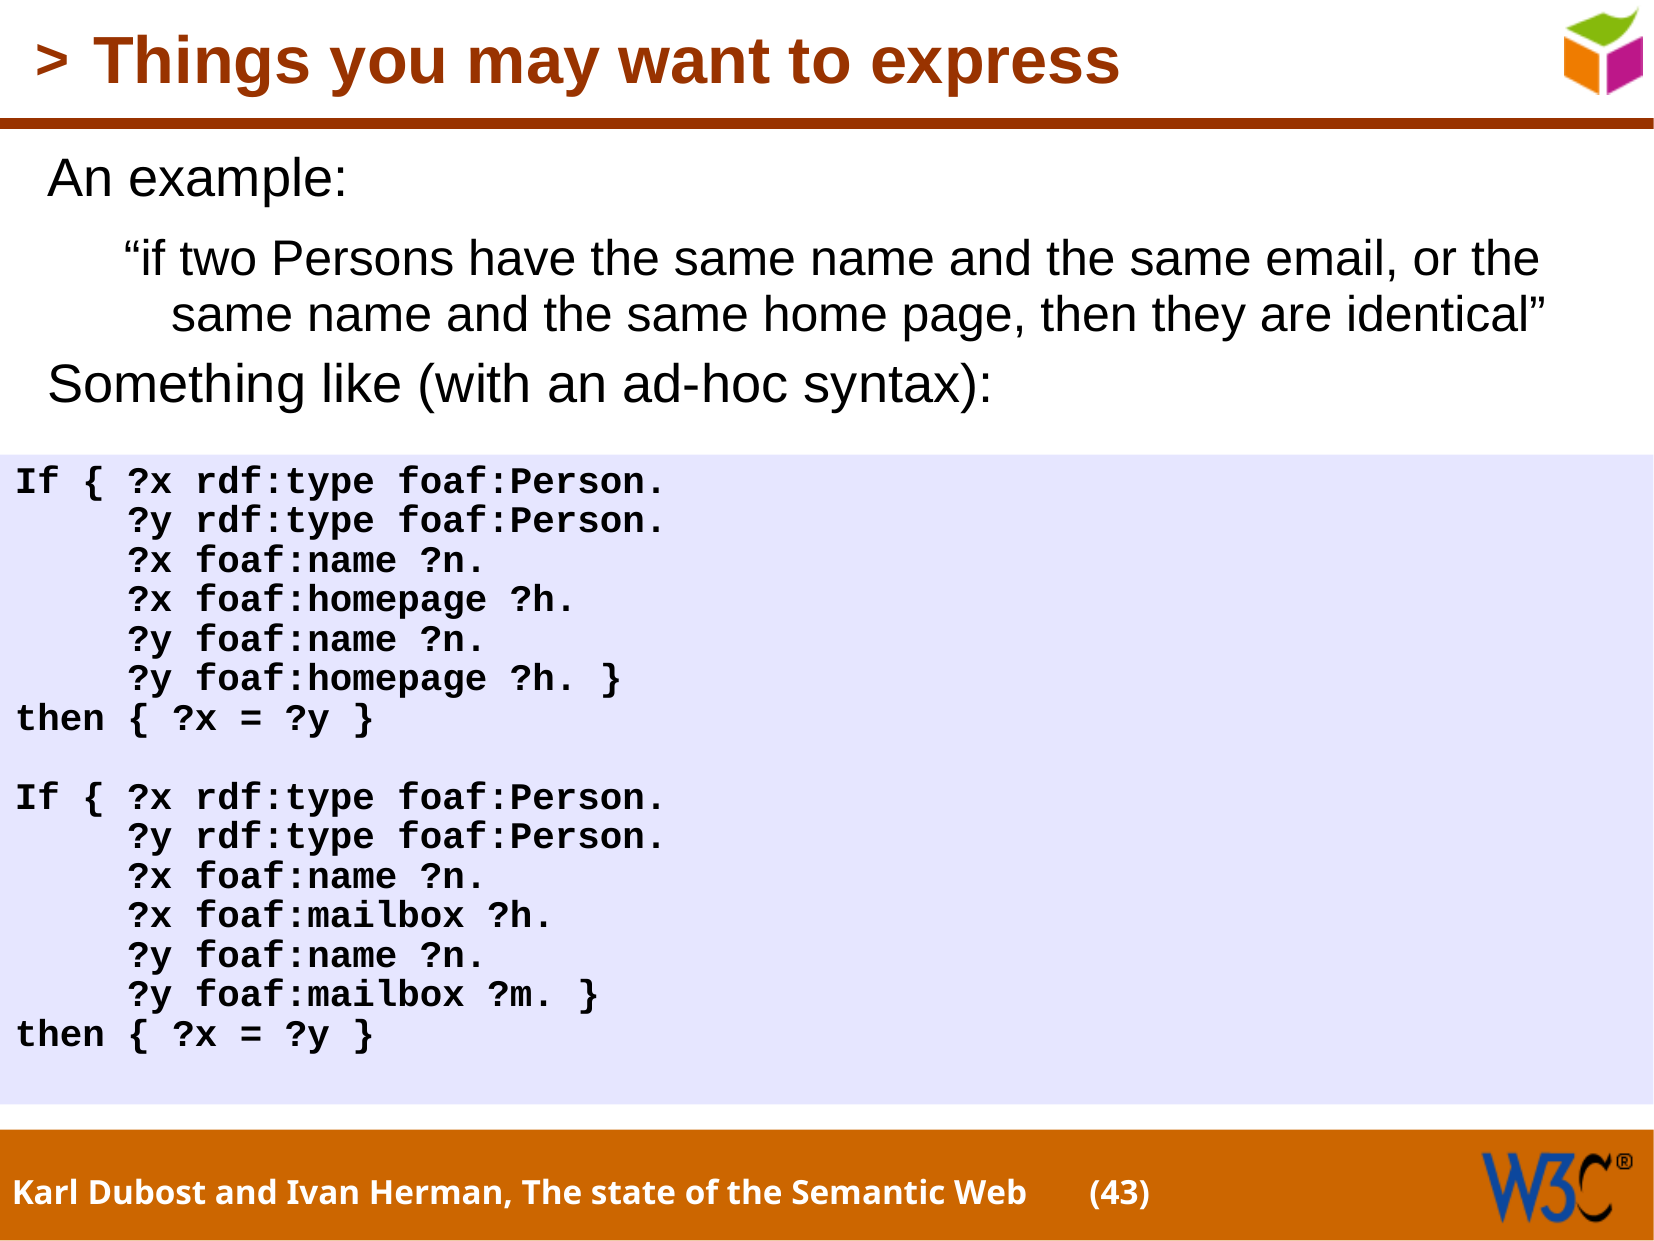

# Things you may want to express
An example:
“if two Persons have the same name and the same email, or the same name and the same home page, then they are identical”
Something like (with an ad-hoc syntax):
If { ?x rdf:type foaf:Person.
 ?y rdf:type foaf:Person.
 ?x foaf:name ?n.
 ?x foaf:homepage ?h.
 ?y foaf:name ?n.
 ?y foaf:homepage ?h. }
then { ?x = ?y }
If { ?x rdf:type foaf:Person.
 ?y rdf:type foaf:Person.
 ?x foaf:name ?n.
 ?x foaf:mailbox ?h.
 ?y foaf:name ?n.
 ?y foaf:mailbox ?m. }
then { ?x = ?y }